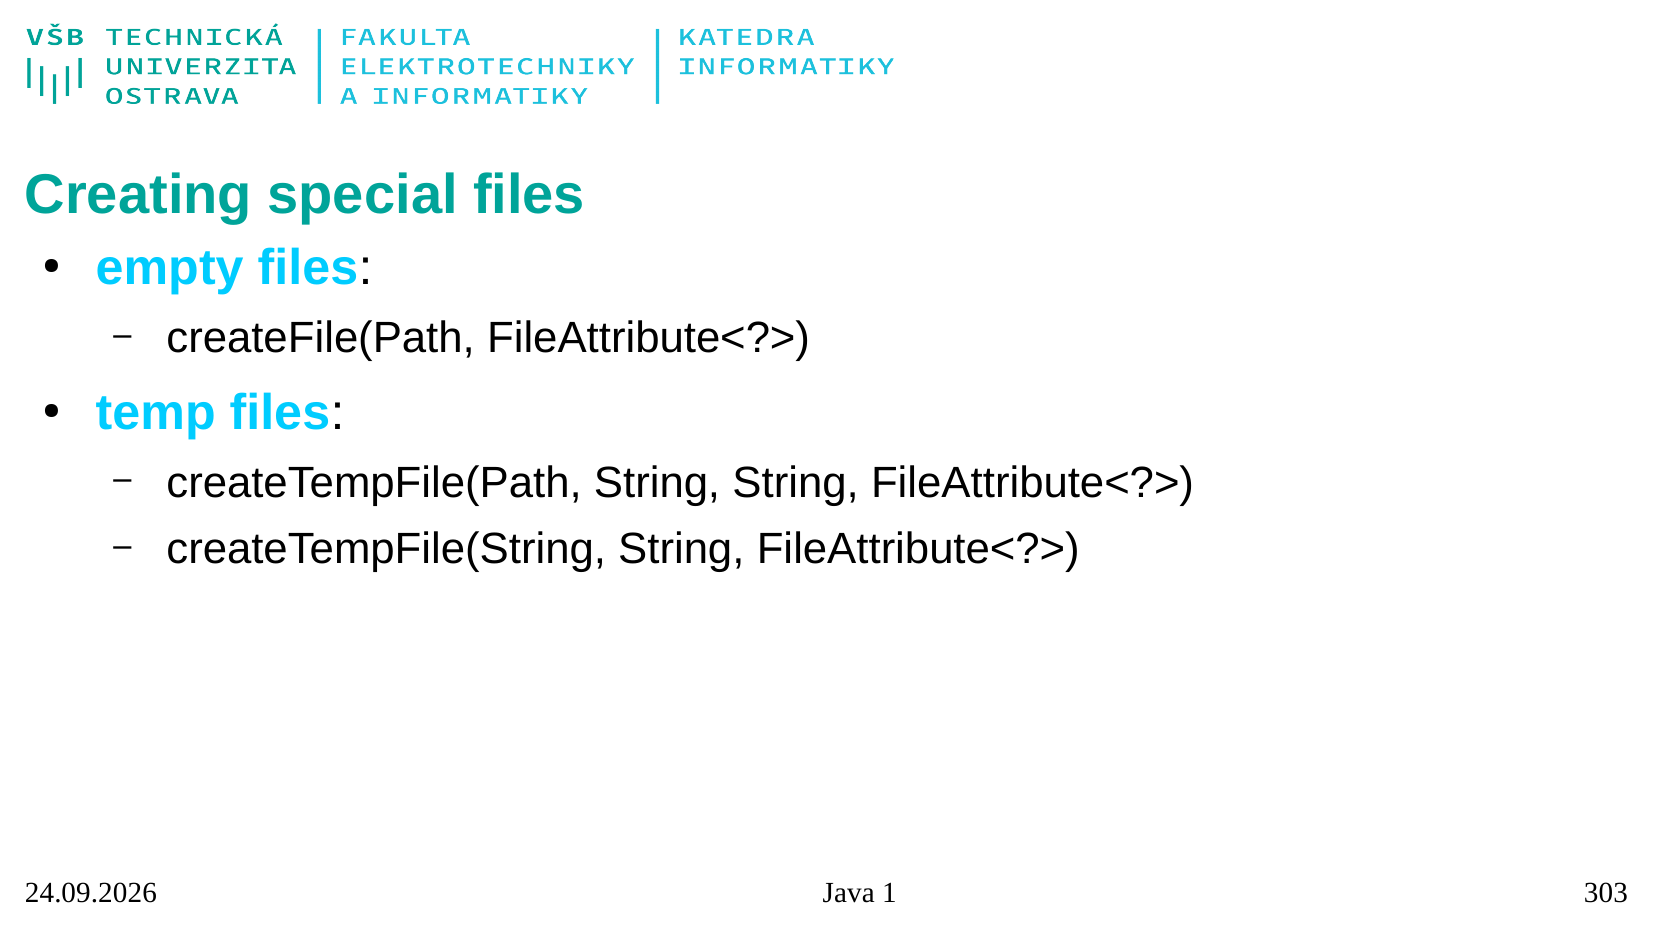

# Creating special files
empty files:
createFile(Path, FileAttribute<?>)
temp files:
createTempFile(Path, String, String, FileAttribute<?>)
createTempFile(String, String, FileAttribute<?>)
Java 1
303